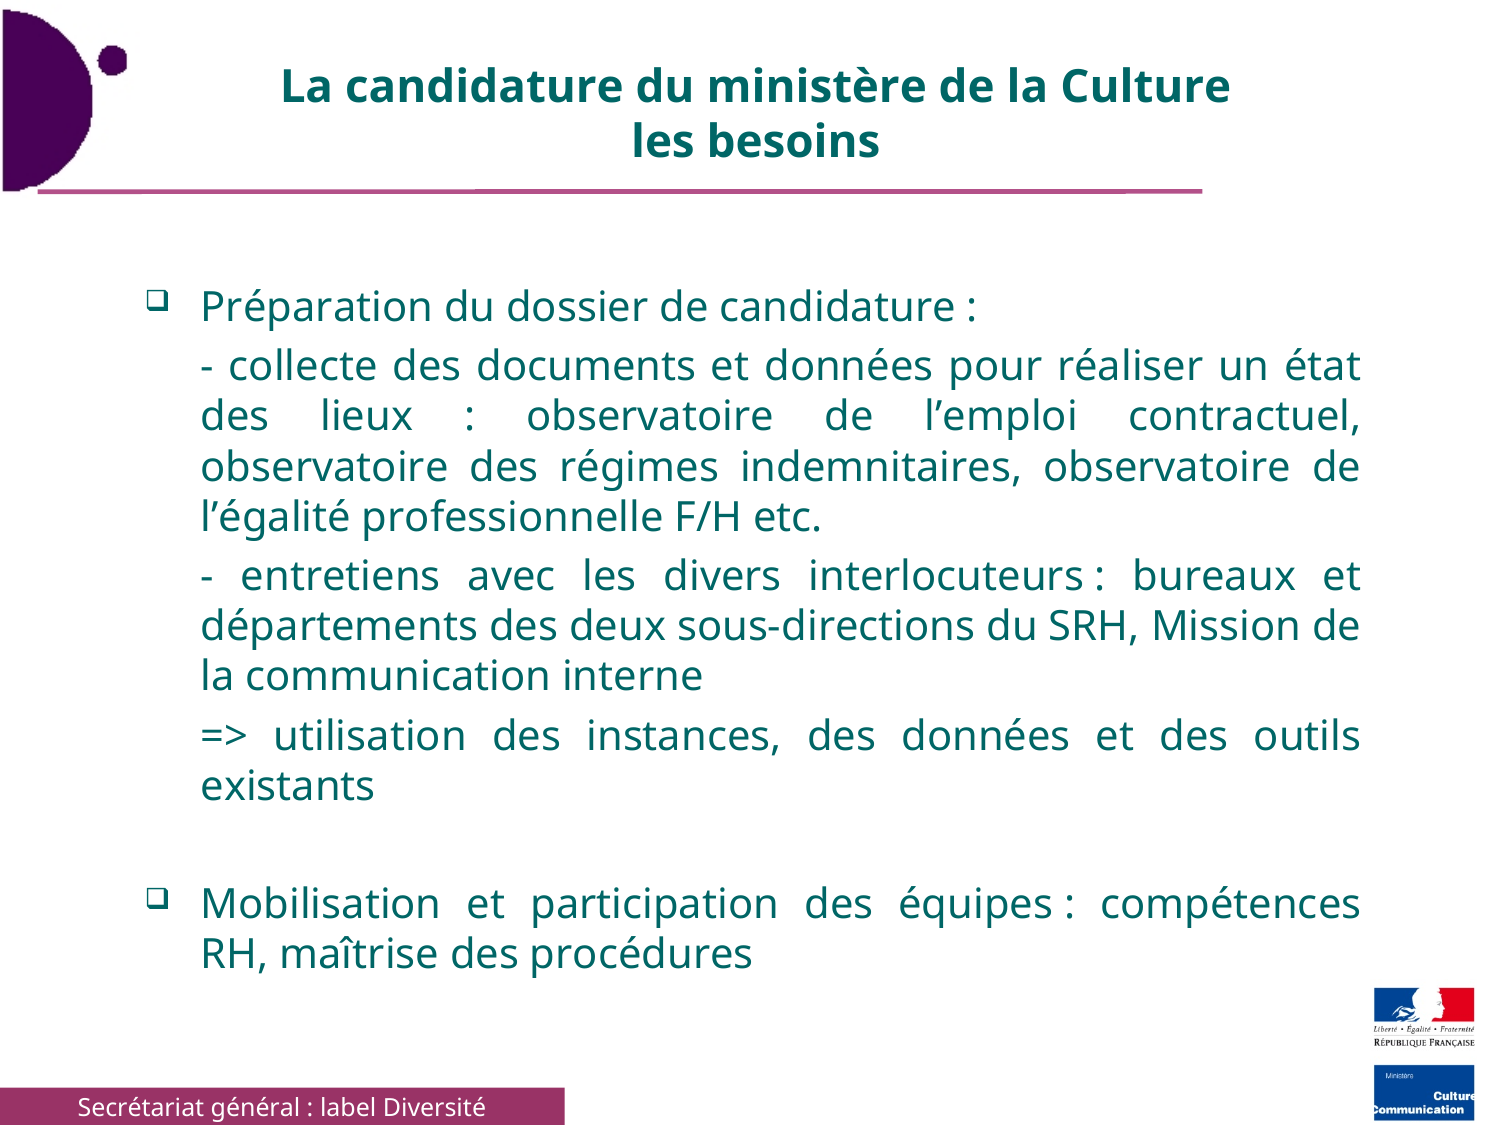

La candidature du ministère de la Culture
les besoins
# Préparation du dossier de candidature :
- collecte des documents et données pour réaliser un état des lieux : observatoire de l’emploi contractuel, observatoire des régimes indemnitaires, observatoire de l’égalité professionnelle F/H etc.
- entretiens avec les divers interlocuteurs : bureaux et départements des deux sous-directions du SRH, Mission de la communication interne
=> utilisation des instances, des données et des outils existants
Mobilisation et participation des équipes : compétences RH, maîtrise des procédures